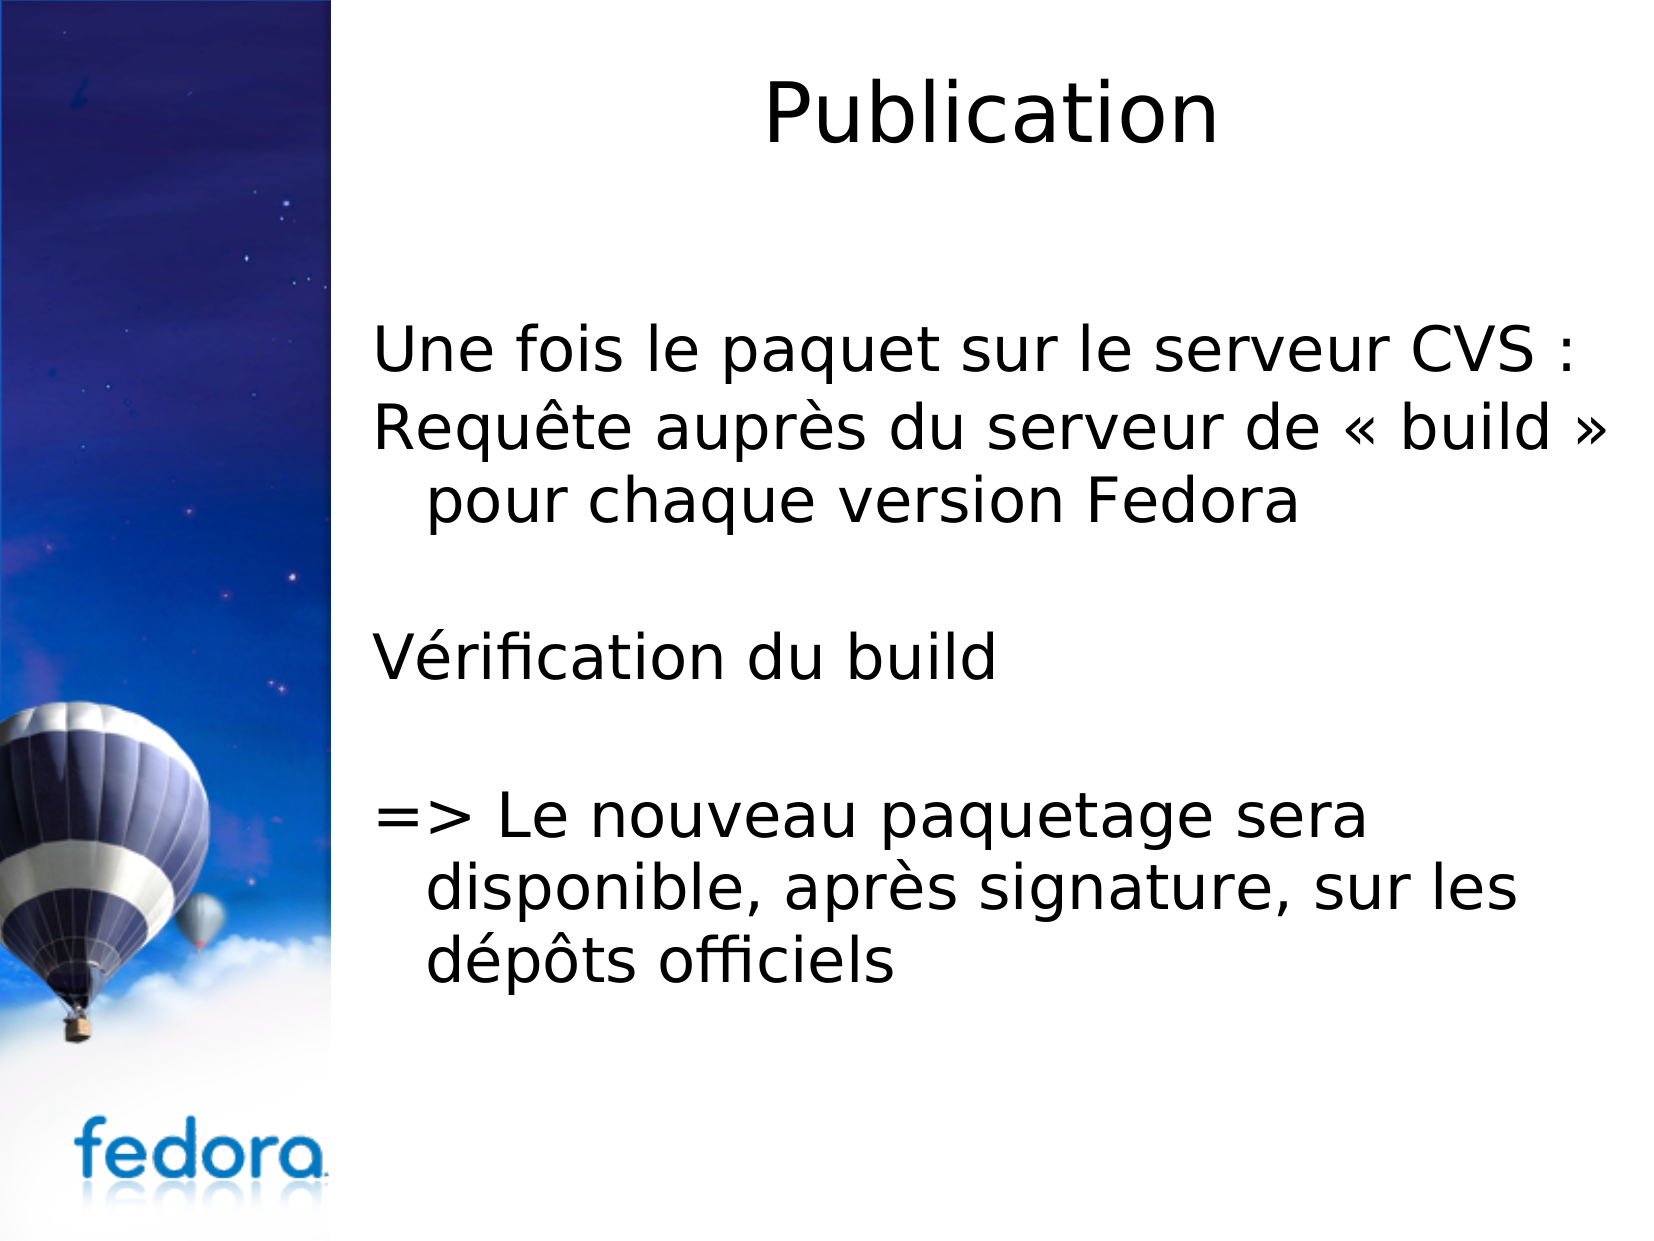

Publication
# Une fois le paquet sur le serveur CVS :
Requête auprès du serveur de « build » pour chaque version Fedora
Vérification du build
=> Le nouveau paquetage sera disponible, après signature, sur les dépôts officiels